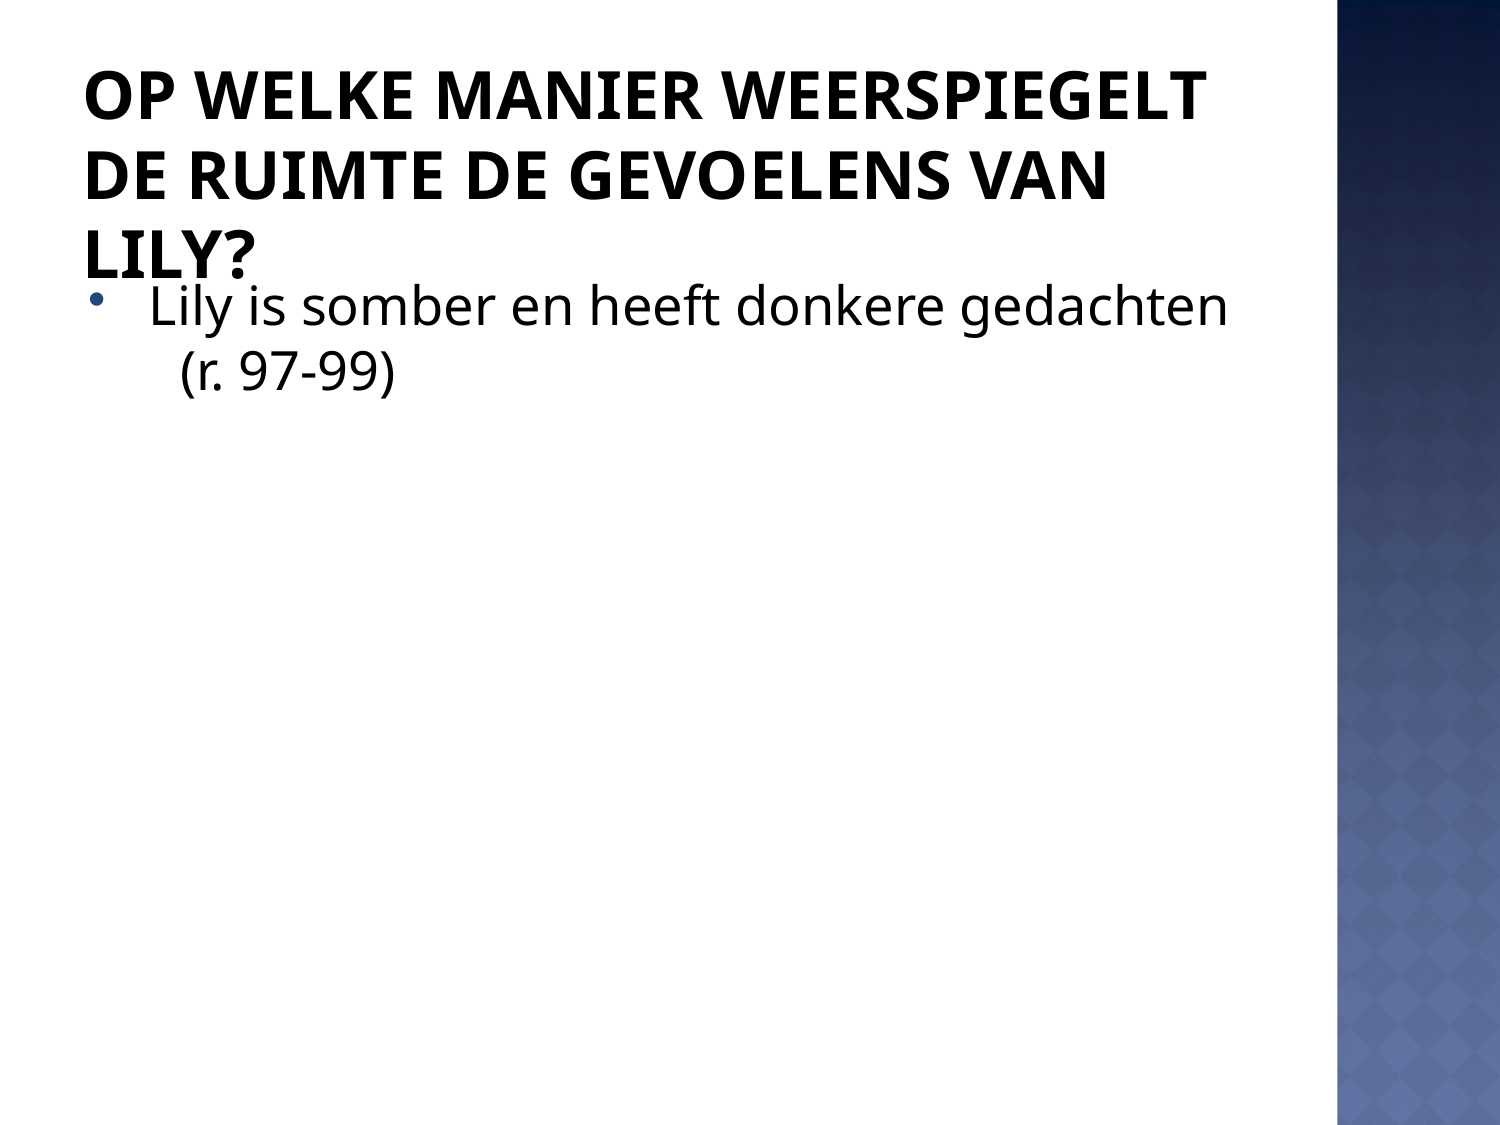

# Op welke manier weerspiegelt de ruimte de gevoelens van Lily?
 Lily is somber en heeft donkere gedachten (r. 97-99)